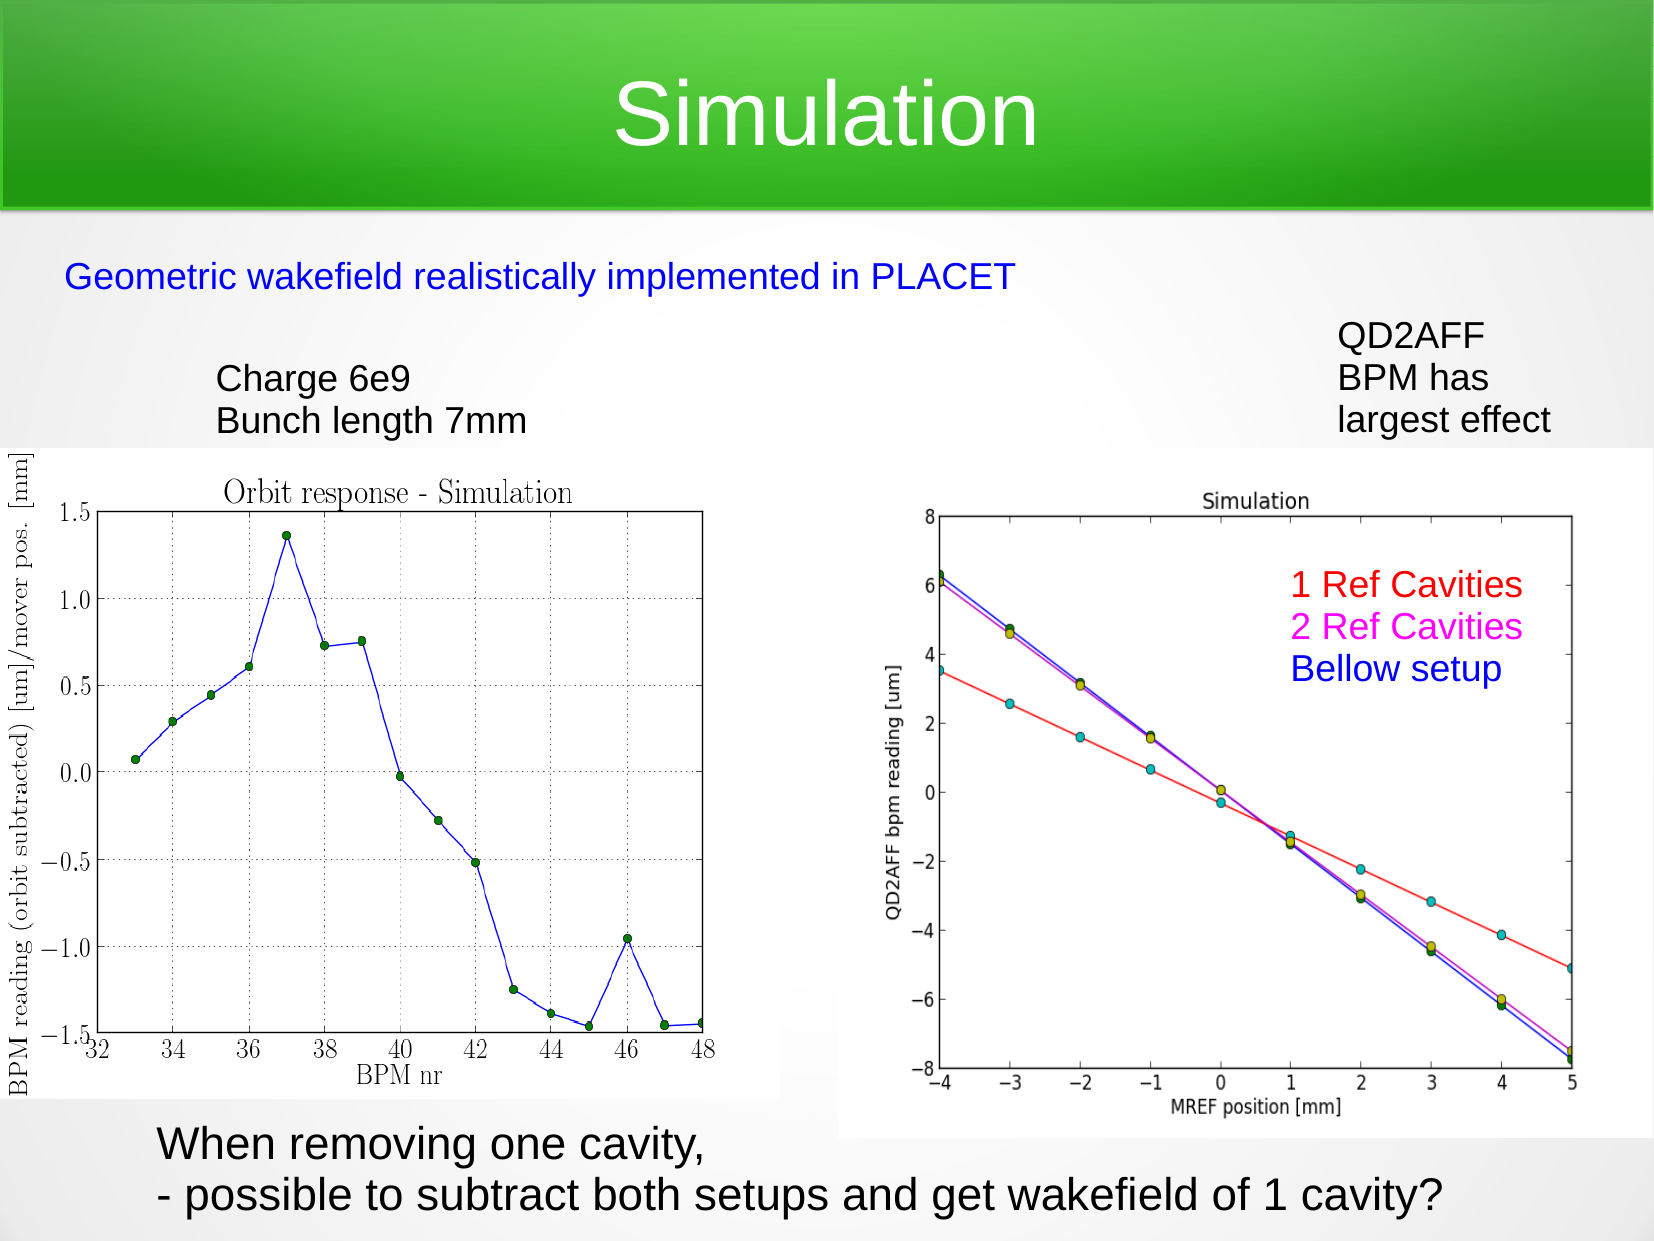

# Simulation
Geometric wakefield realistically implemented in PLACET
QD2AFF BPM has largest effect
Charge 6e9
Bunch length 7mm
1 Ref Cavities
2 Ref Cavities
Bellow setup
When removing one cavity,
- possible to subtract both setups and get wakefield of 1 cavity?